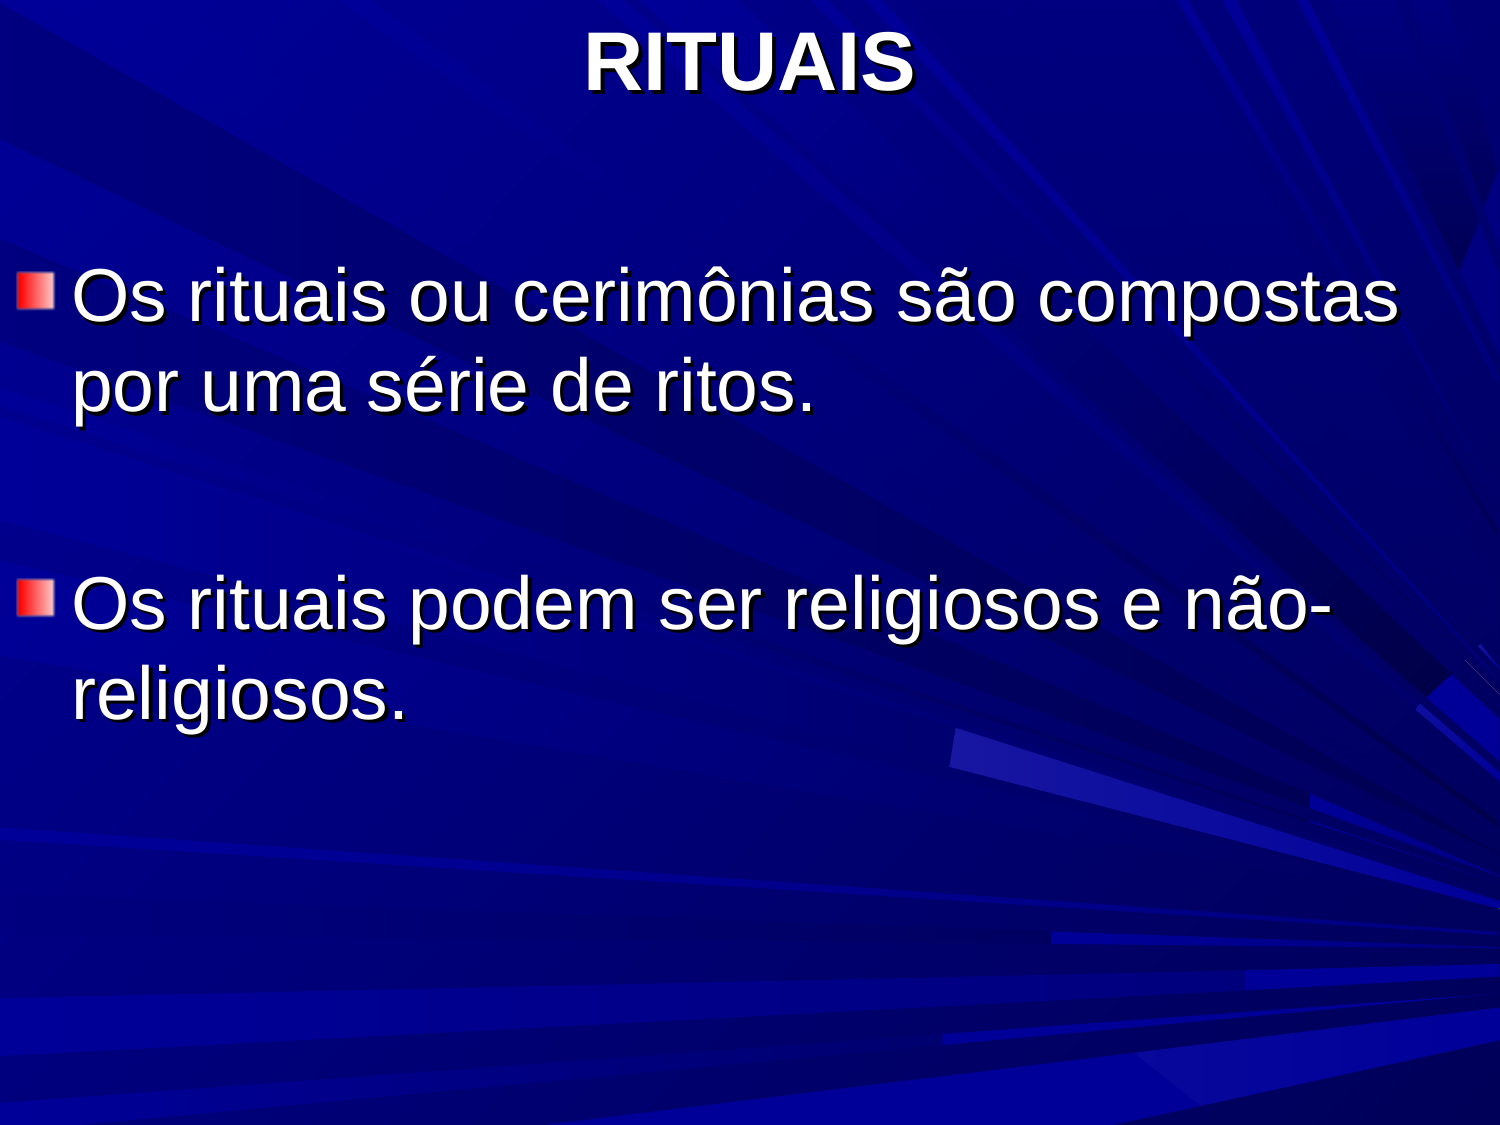

# RITUAIS
Os rituais ou cerimônias são compostas por uma série de ritos.
Os rituais podem ser religiosos e não-religiosos.